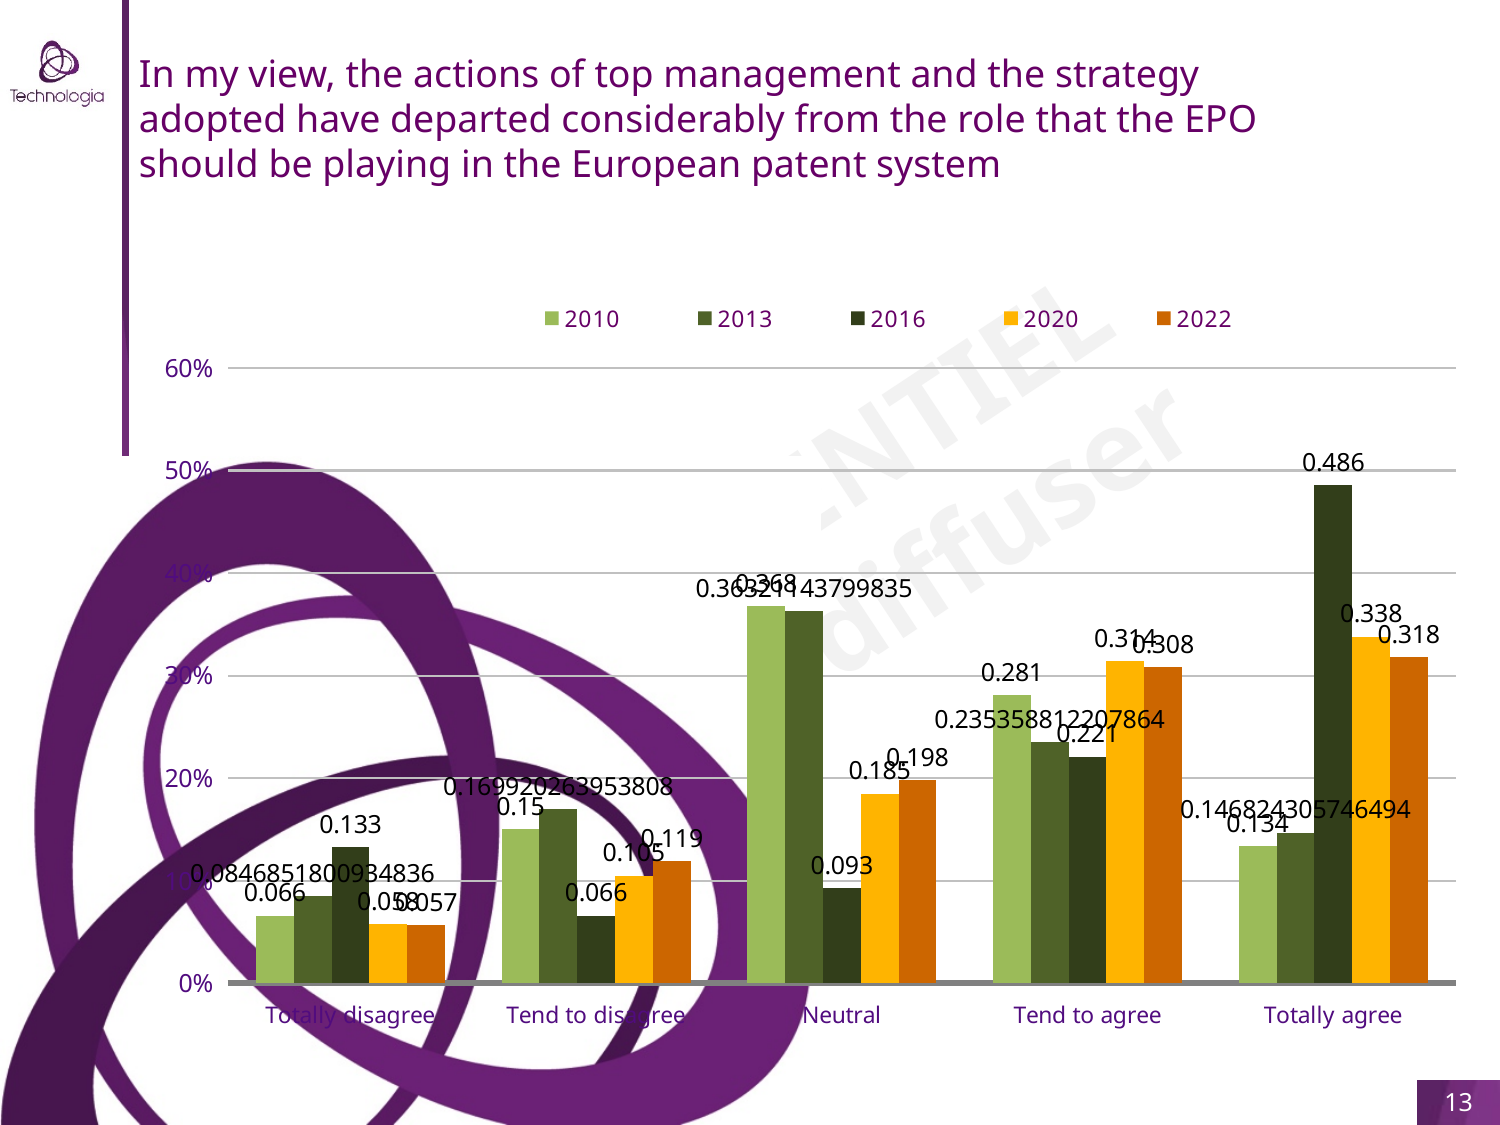

# In my view, the actions of top management and the strategy adopted have departed considerably from the role that the EPO should be playing in the European patent system
### Chart
| Category | 2010 | 2013 | 2016 | 2020 | 2022 |
|---|---|---|---|---|---|
| Totally disagree | 0.066 | 0.0846851800934836 | 0.133 | 0.058 | 0.057 |
| Tend to disagree | 0.15 | 0.169920263953808 | 0.066 | 0.105 | 0.119 |
| Neutral | 0.368 | 0.36321143799835 | 0.093 | 0.185 | 0.198 |
| Tend to agree | 0.281 | 0.235358812207864 | 0.221 | 0.314 | 0.308 |
| Totally agree | 0.134 | 0.146824305746494 | 0.486 | 0.338 | 0.318 |